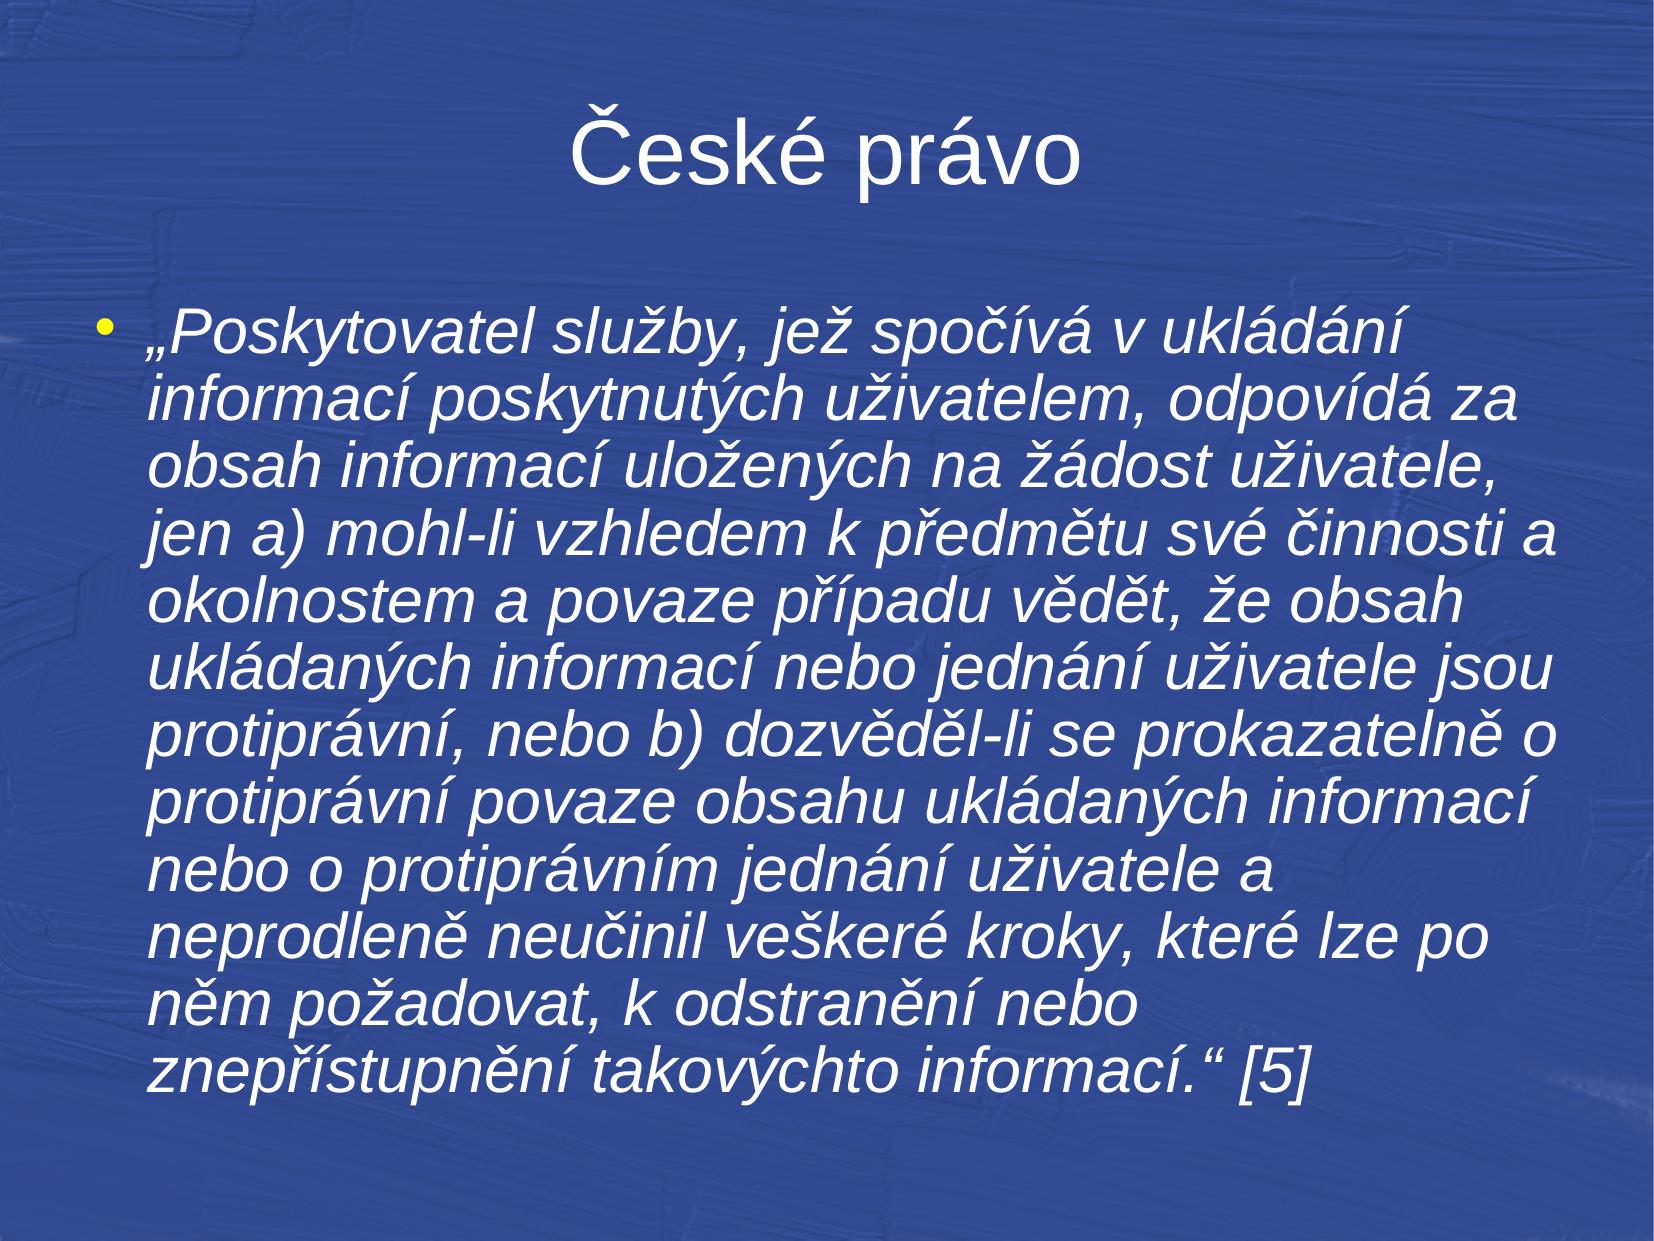

# České právo
„Poskytovatel služby, jež spočívá v ukládání informací poskytnutých uživatelem, odpovídá za obsah informací uložených na žádost uživatele, jen a) mohl-li vzhledem k předmětu své činnosti a okolnostem a povaze případu vědět, že obsah ukládaných informací nebo jednání uživatele jsou protiprávní, nebo b) dozvěděl-li se prokazatelně o protiprávní povaze obsahu ukládaných informací nebo o protiprávním jednání uživatele a neprodleně neučinil veškeré kroky, které lze po něm požadovat, k odstranění nebo znepřístupnění takovýchto informací.“ [5]